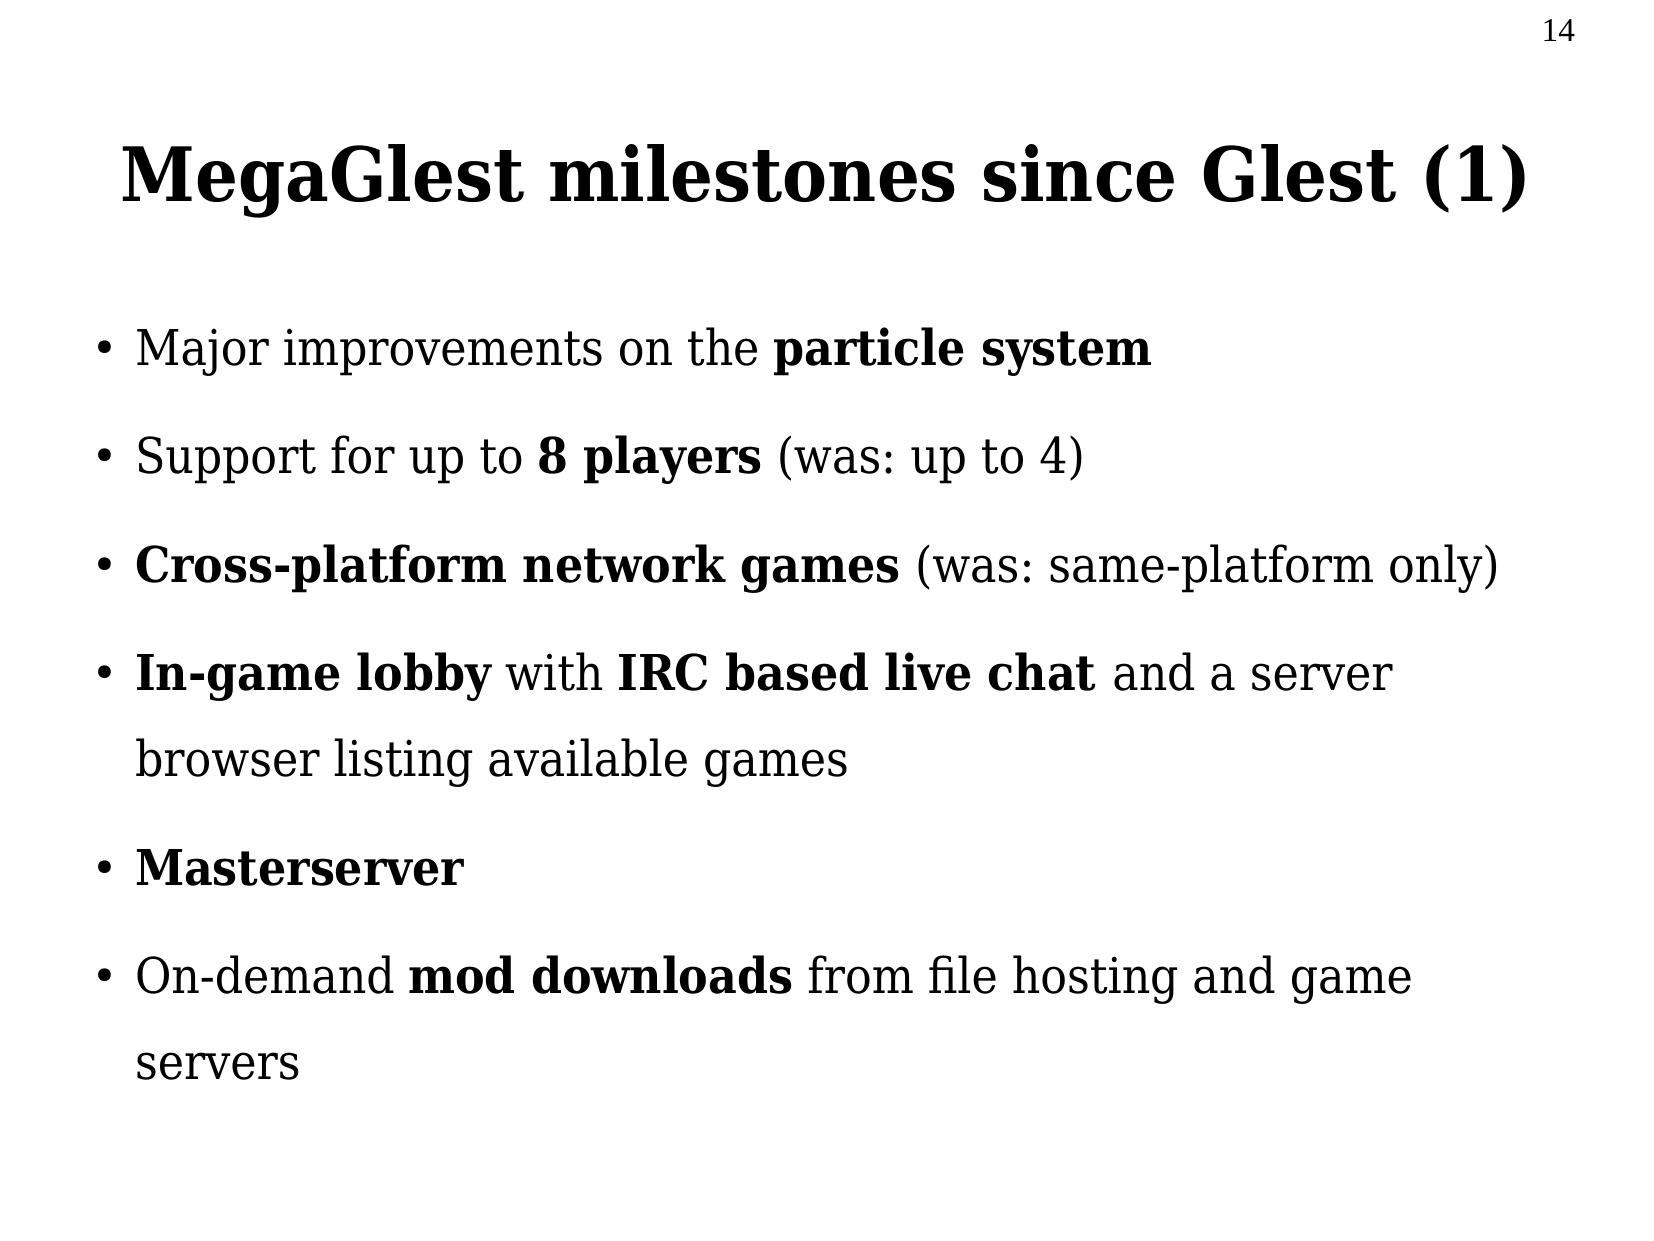

# MegaGlest milestones since Glest (1)
Major improvements on the particle system
Support for up to 8 players (was: up to 4)
Cross-platform network games (was: same-platform only)
In-game lobby with IRC based live chat and a server browser listing available games
Masterserver
On-demand mod downloads from file hosting and game servers